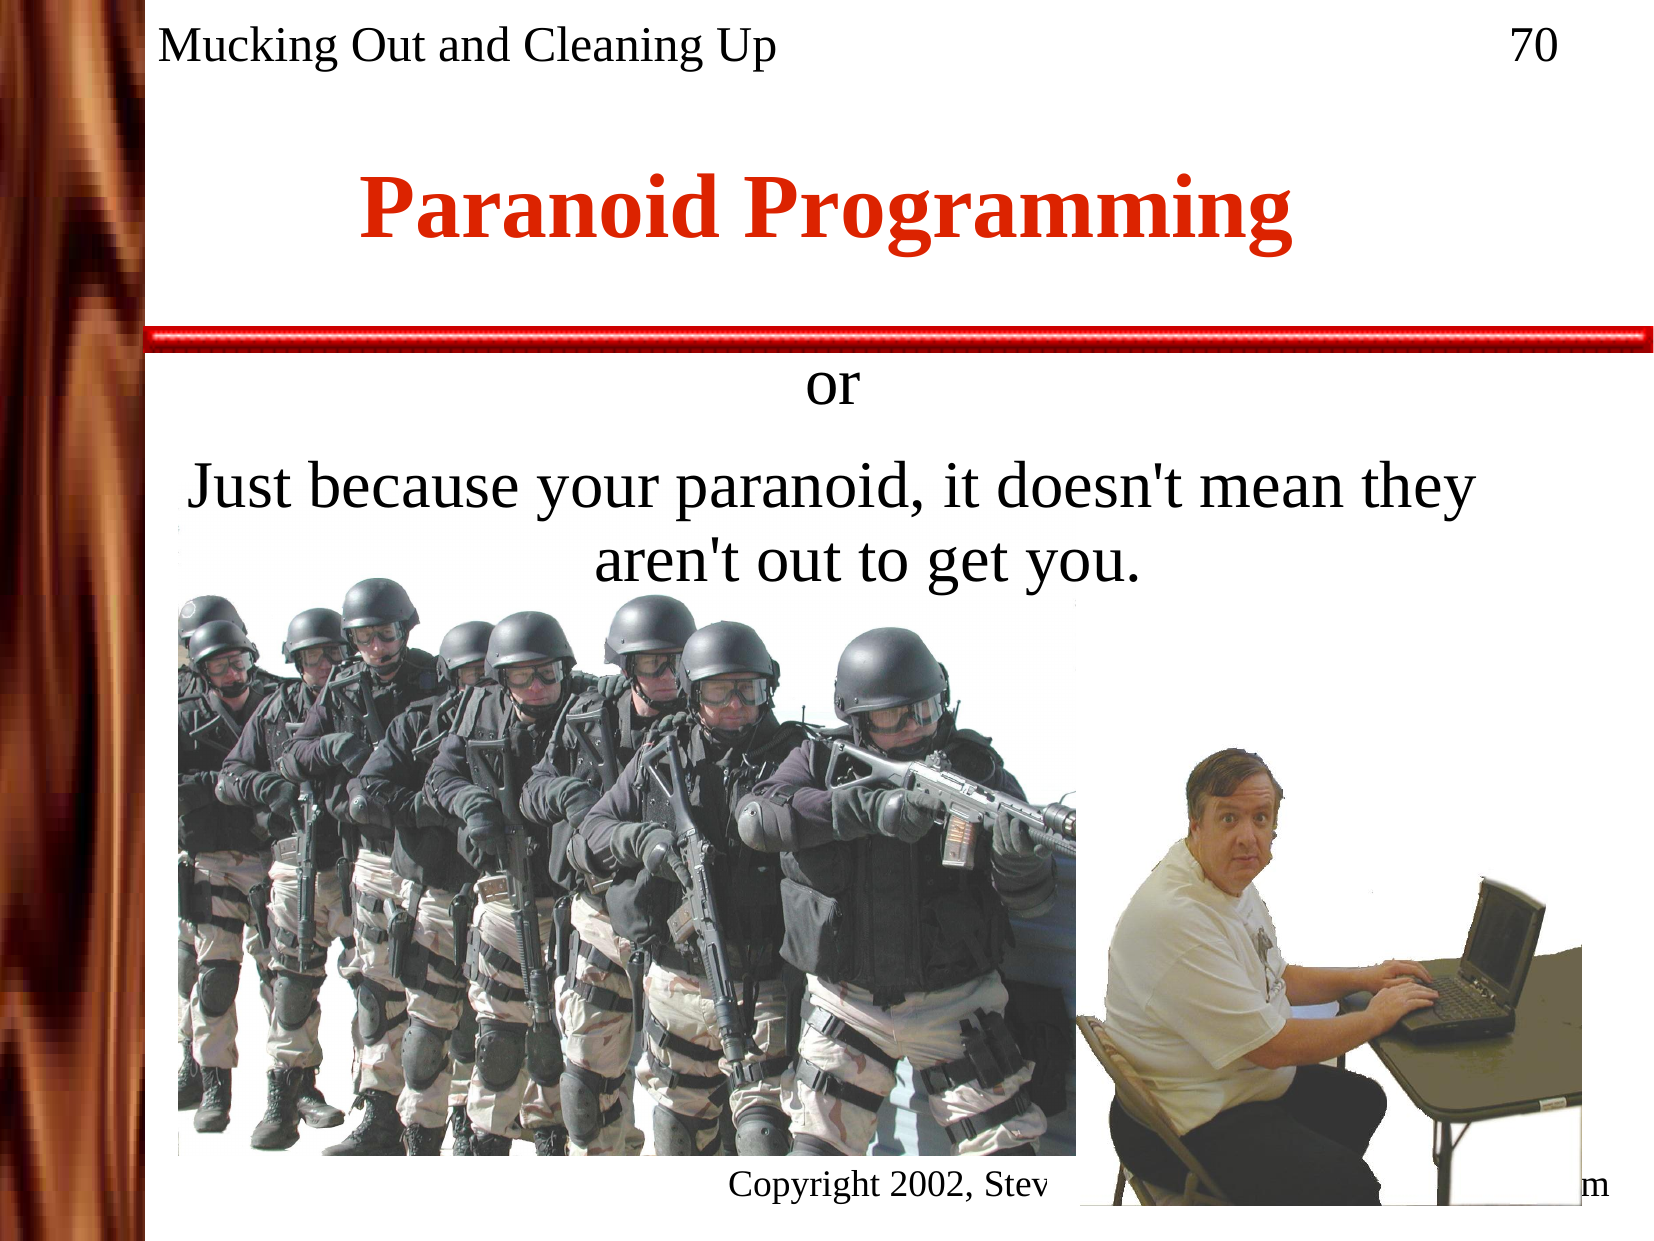

# Paranoid Programming
or
Just because your paranoid, it doesn't mean they aren't out to get you.